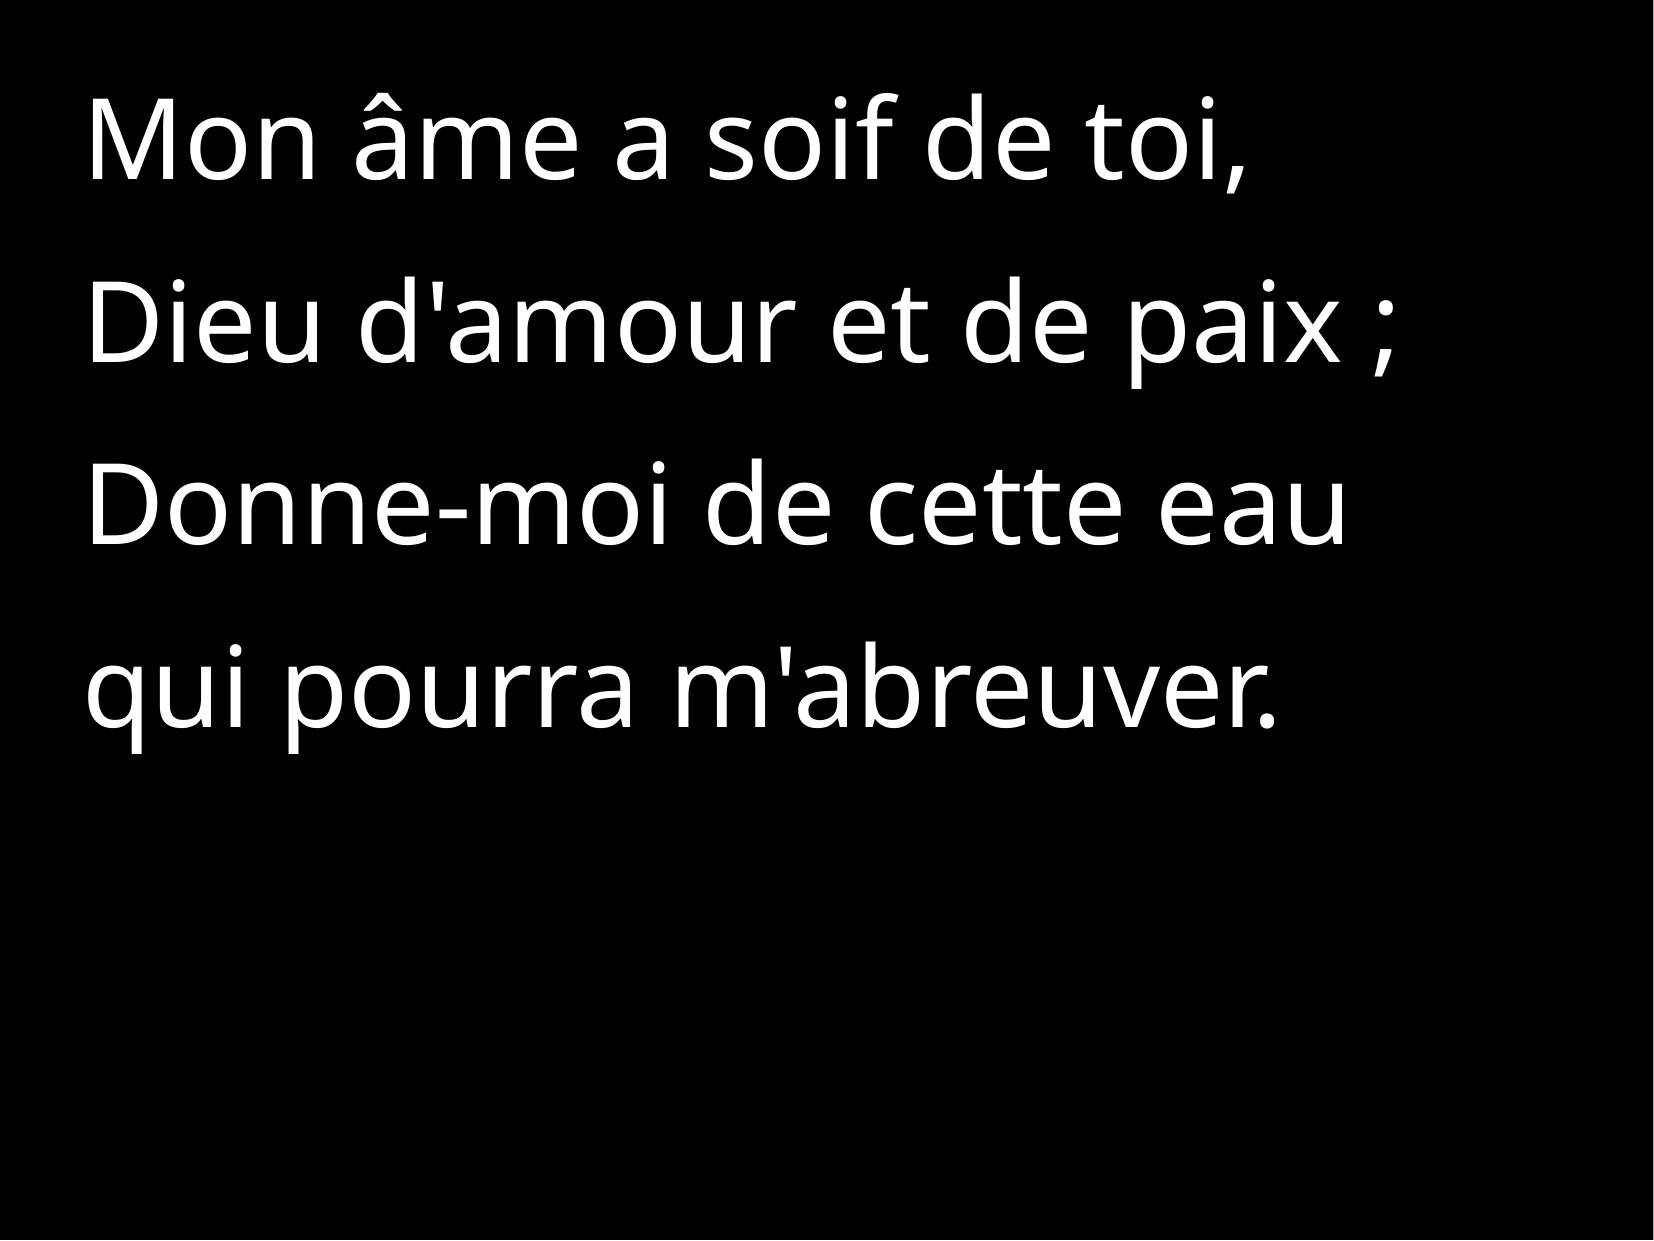

# Mon âme a soif de toi,
Dieu d'amour et de paix ;
Donne-moi de cette eau
qui pourra m'abreuver.